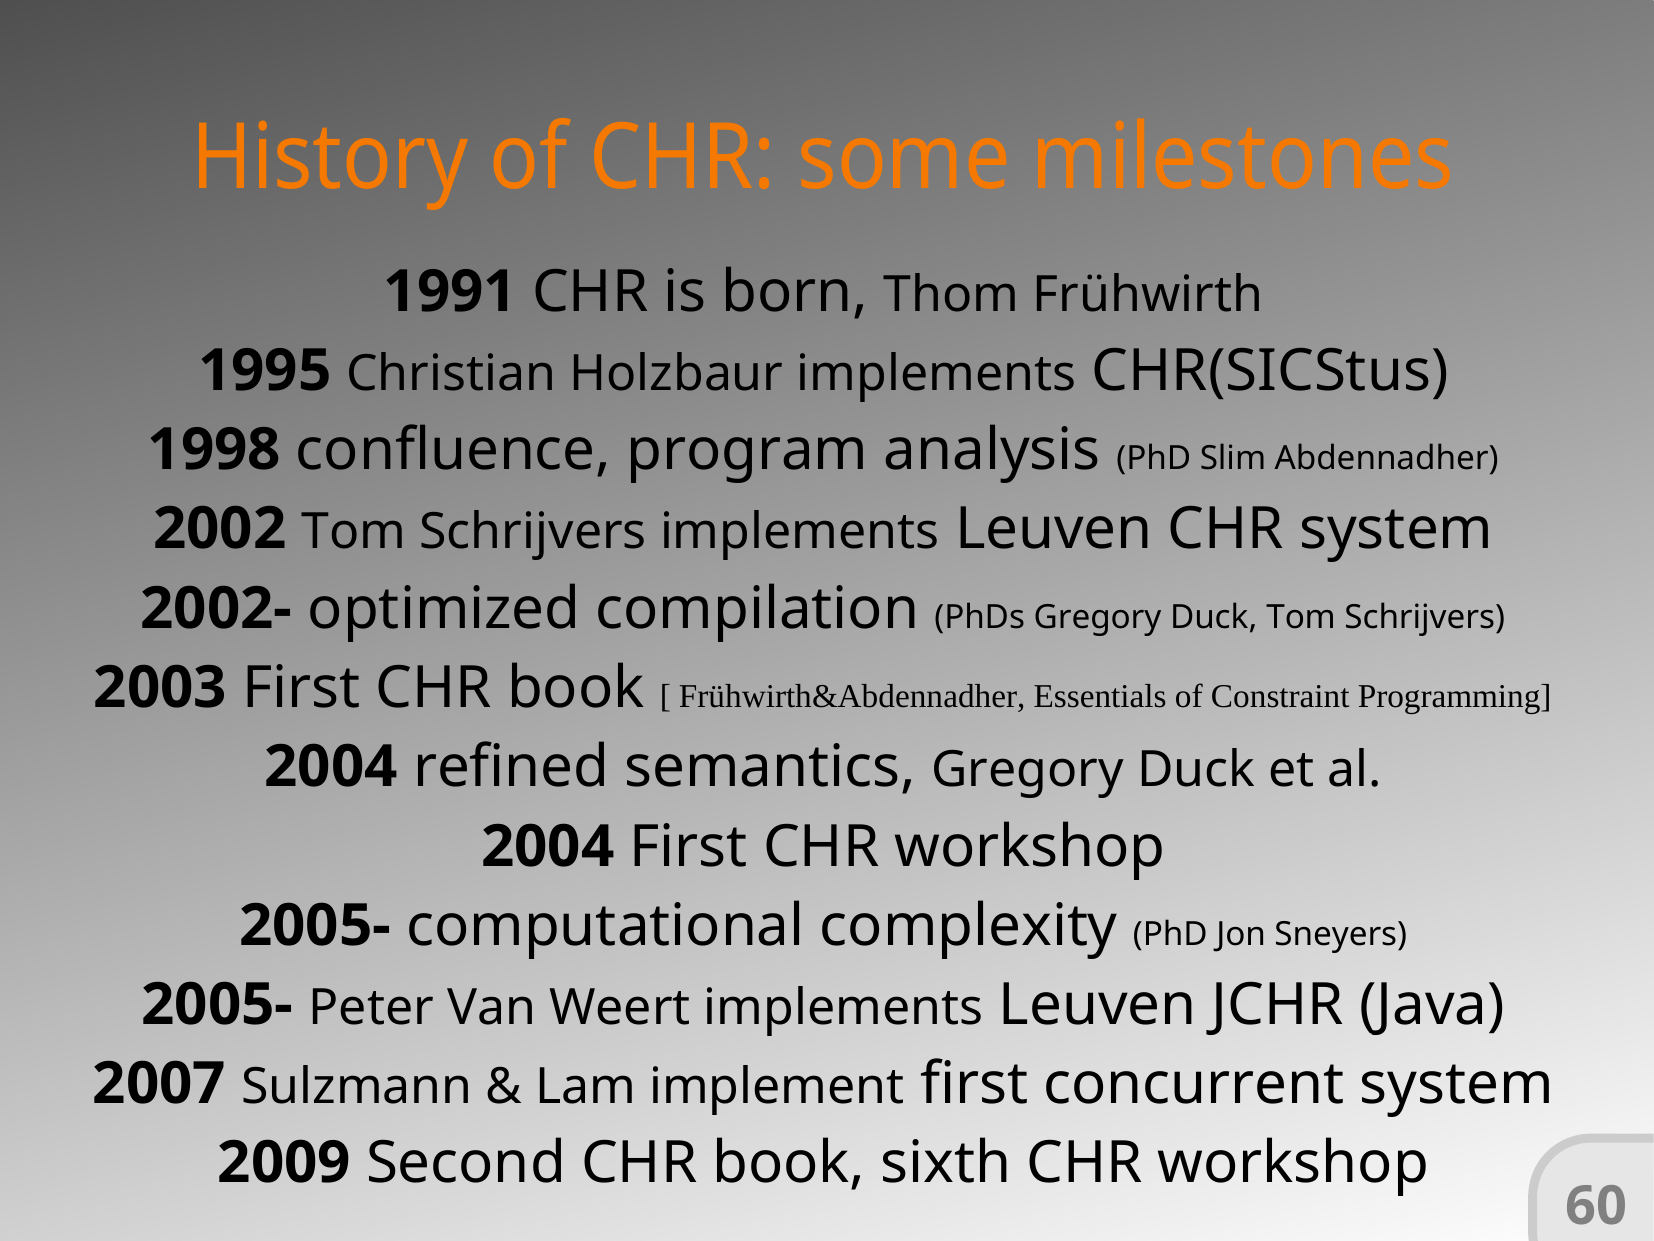

# History of CHR: some milestones
1991 CHR is born, Thom Frühwirth
1995 Christian Holzbaur implements CHR(SICStus)
1998 confluence, program analysis (PhD Slim Abdennadher)
2002 Tom Schrijvers implements Leuven CHR system
2002- optimized compilation (PhDs Gregory Duck, Tom Schrijvers)
2003 First CHR book [ Frühwirth&Abdennadher, Essentials of Constraint Programming]
2004 refined semantics, Gregory Duck et al.
2004 First CHR workshop
2005- computational complexity (PhD Jon Sneyers)
2005- Peter Van Weert implements Leuven JCHR (Java)
2007 Sulzmann & Lam implement first concurrent system
2009 Second CHR book, sixth CHR workshop
60